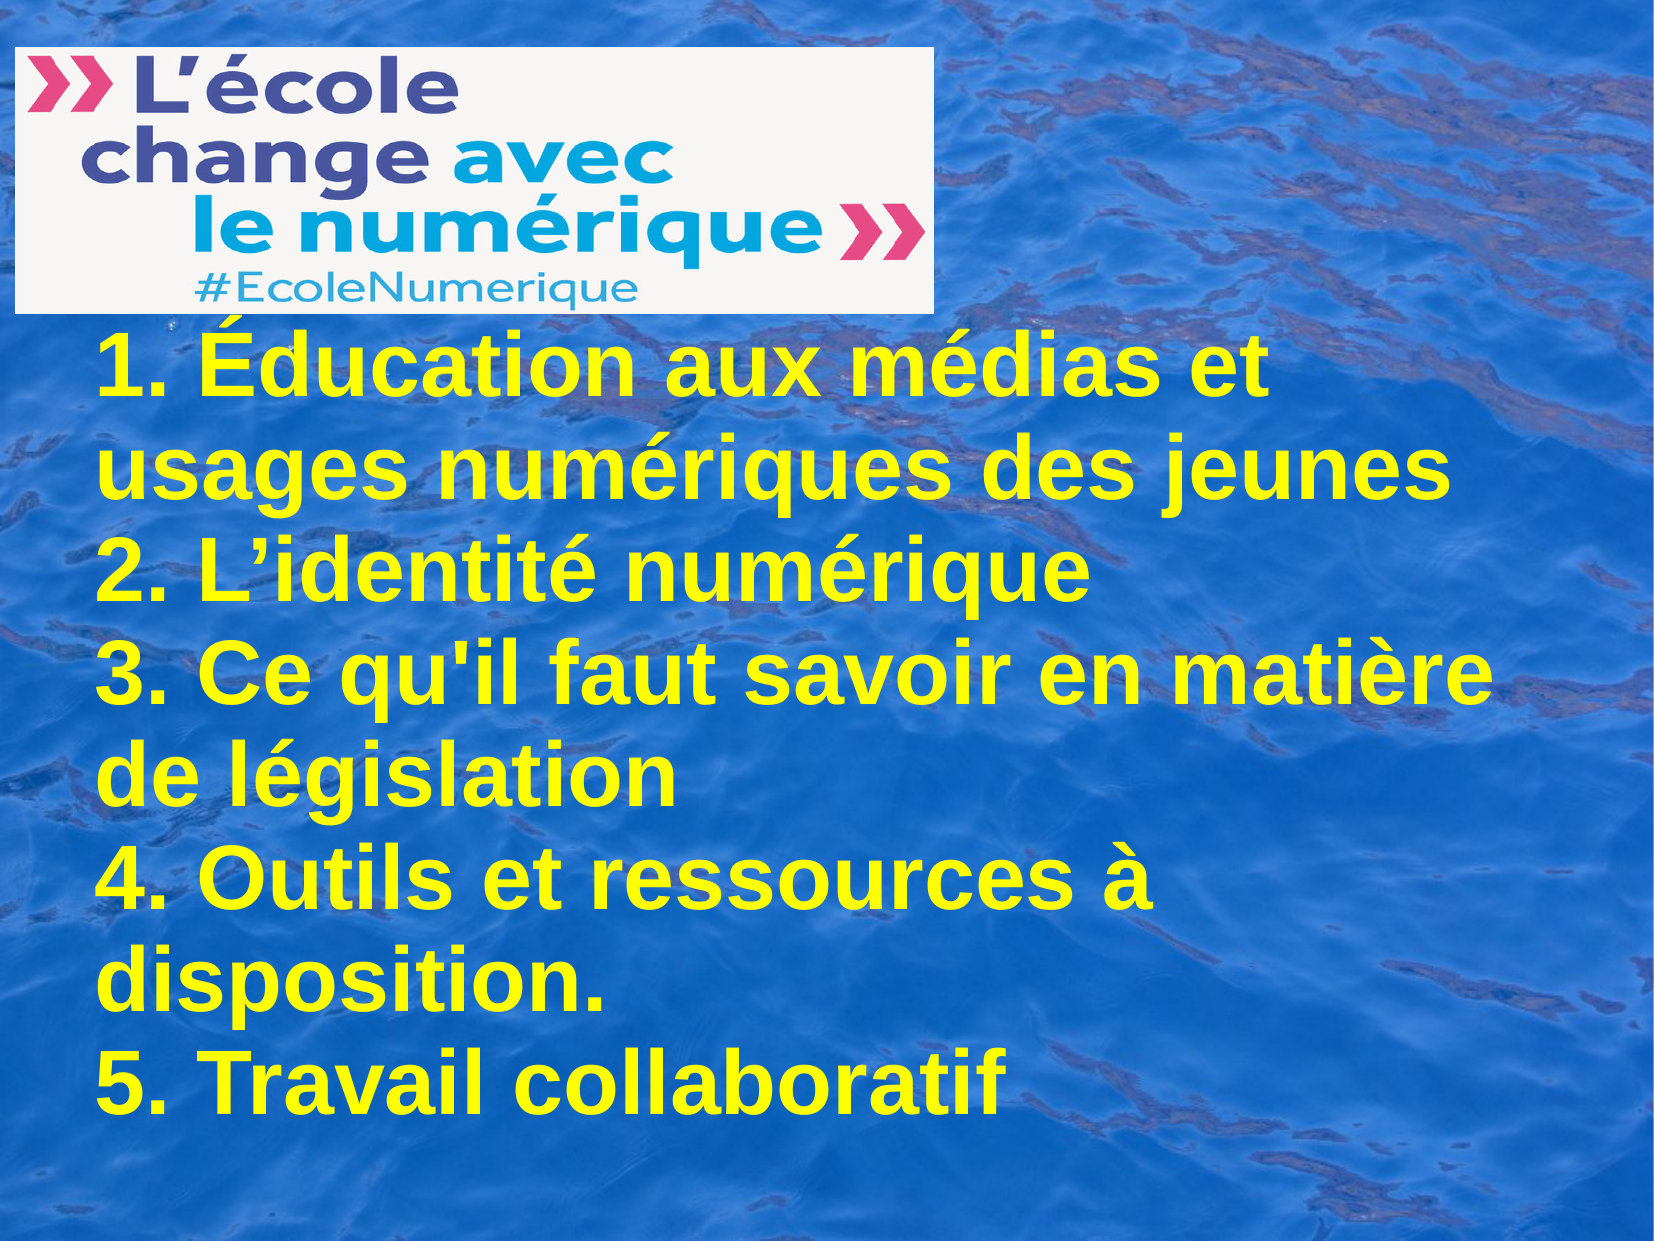

# 1. Éducation aux médias et usages numériques des jeunes 2. L’identité numérique 3. Ce qu'il faut savoir en matière de législation 4. Outils et ressources à disposition. 5. Travail collaboratif